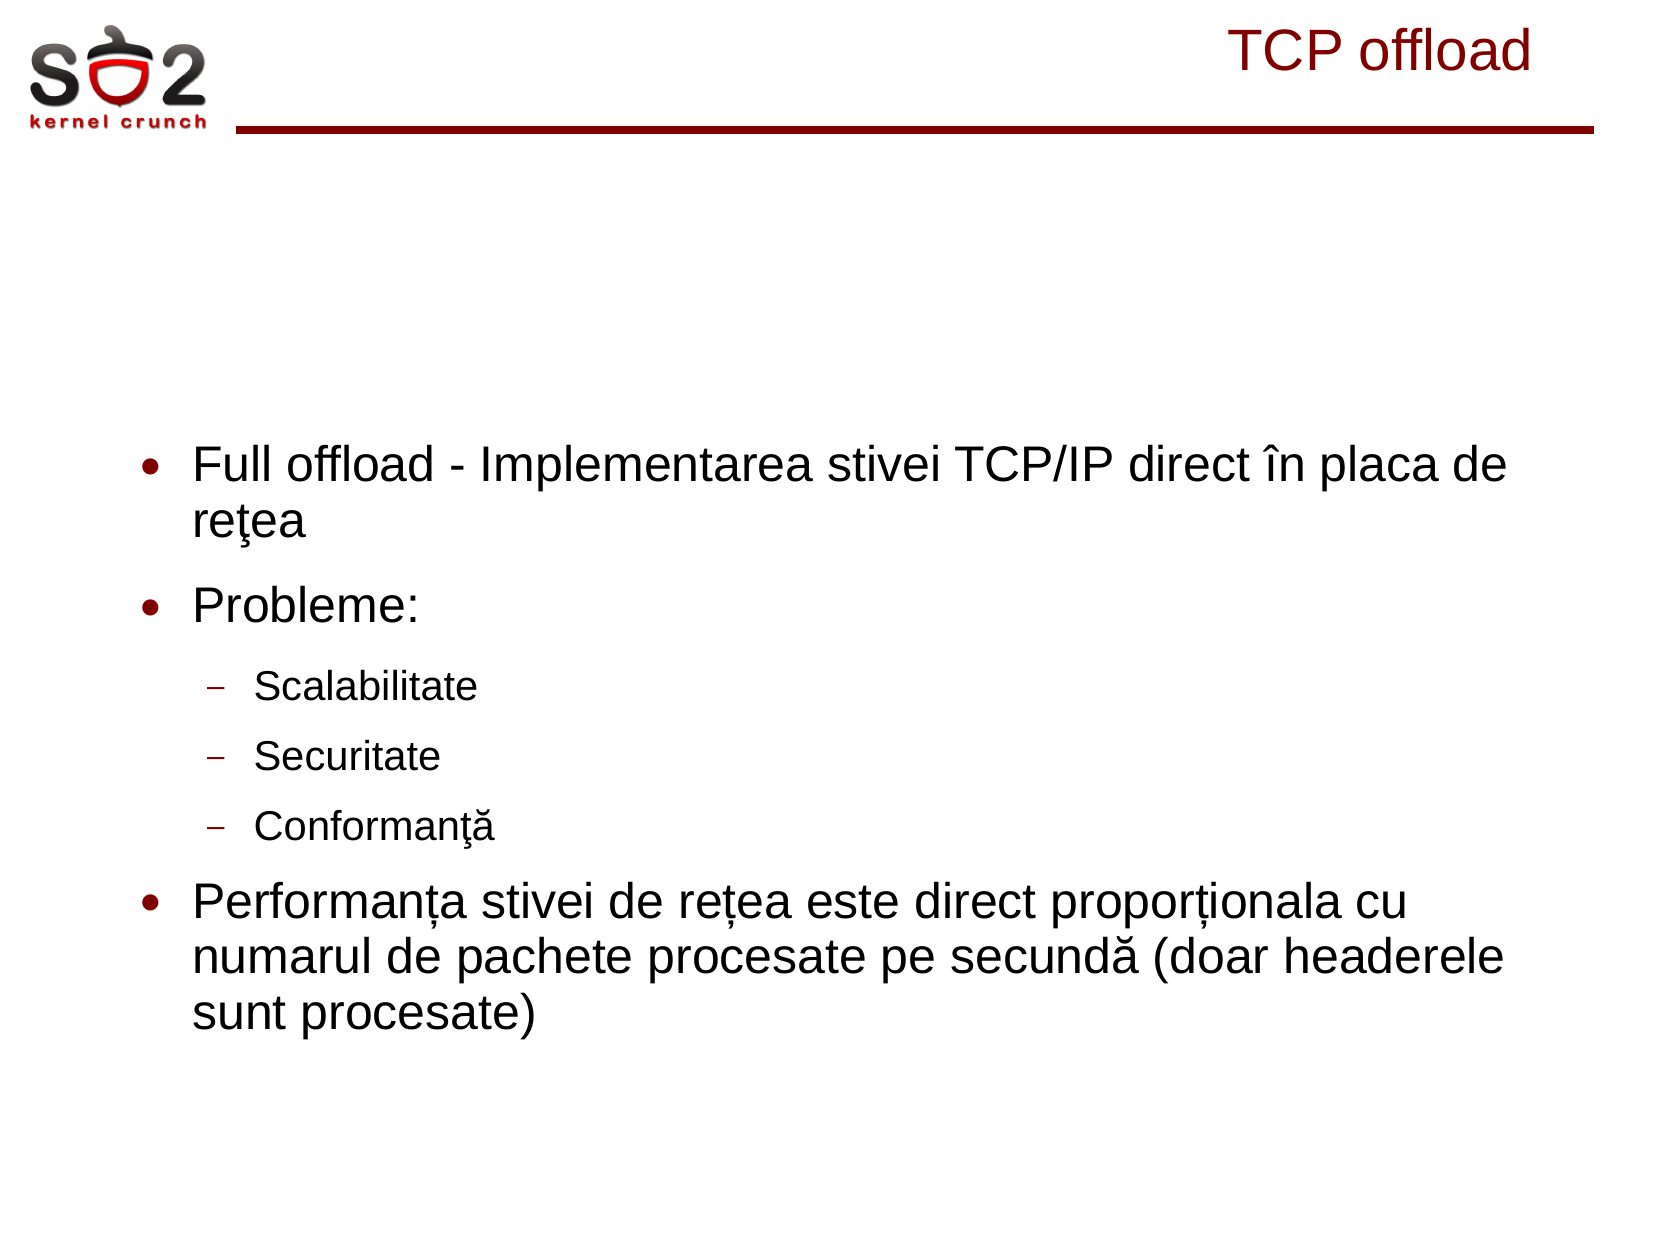

# TCP offload
Full offload - Implementarea stivei TCP/IP direct în placa de reţea
Probleme:
Scalabilitate
Securitate
Conformanţă
Performanța stivei de rețea este direct proporționala cu numarul de pachete procesate pe secundă (doar headerele sunt procesate)